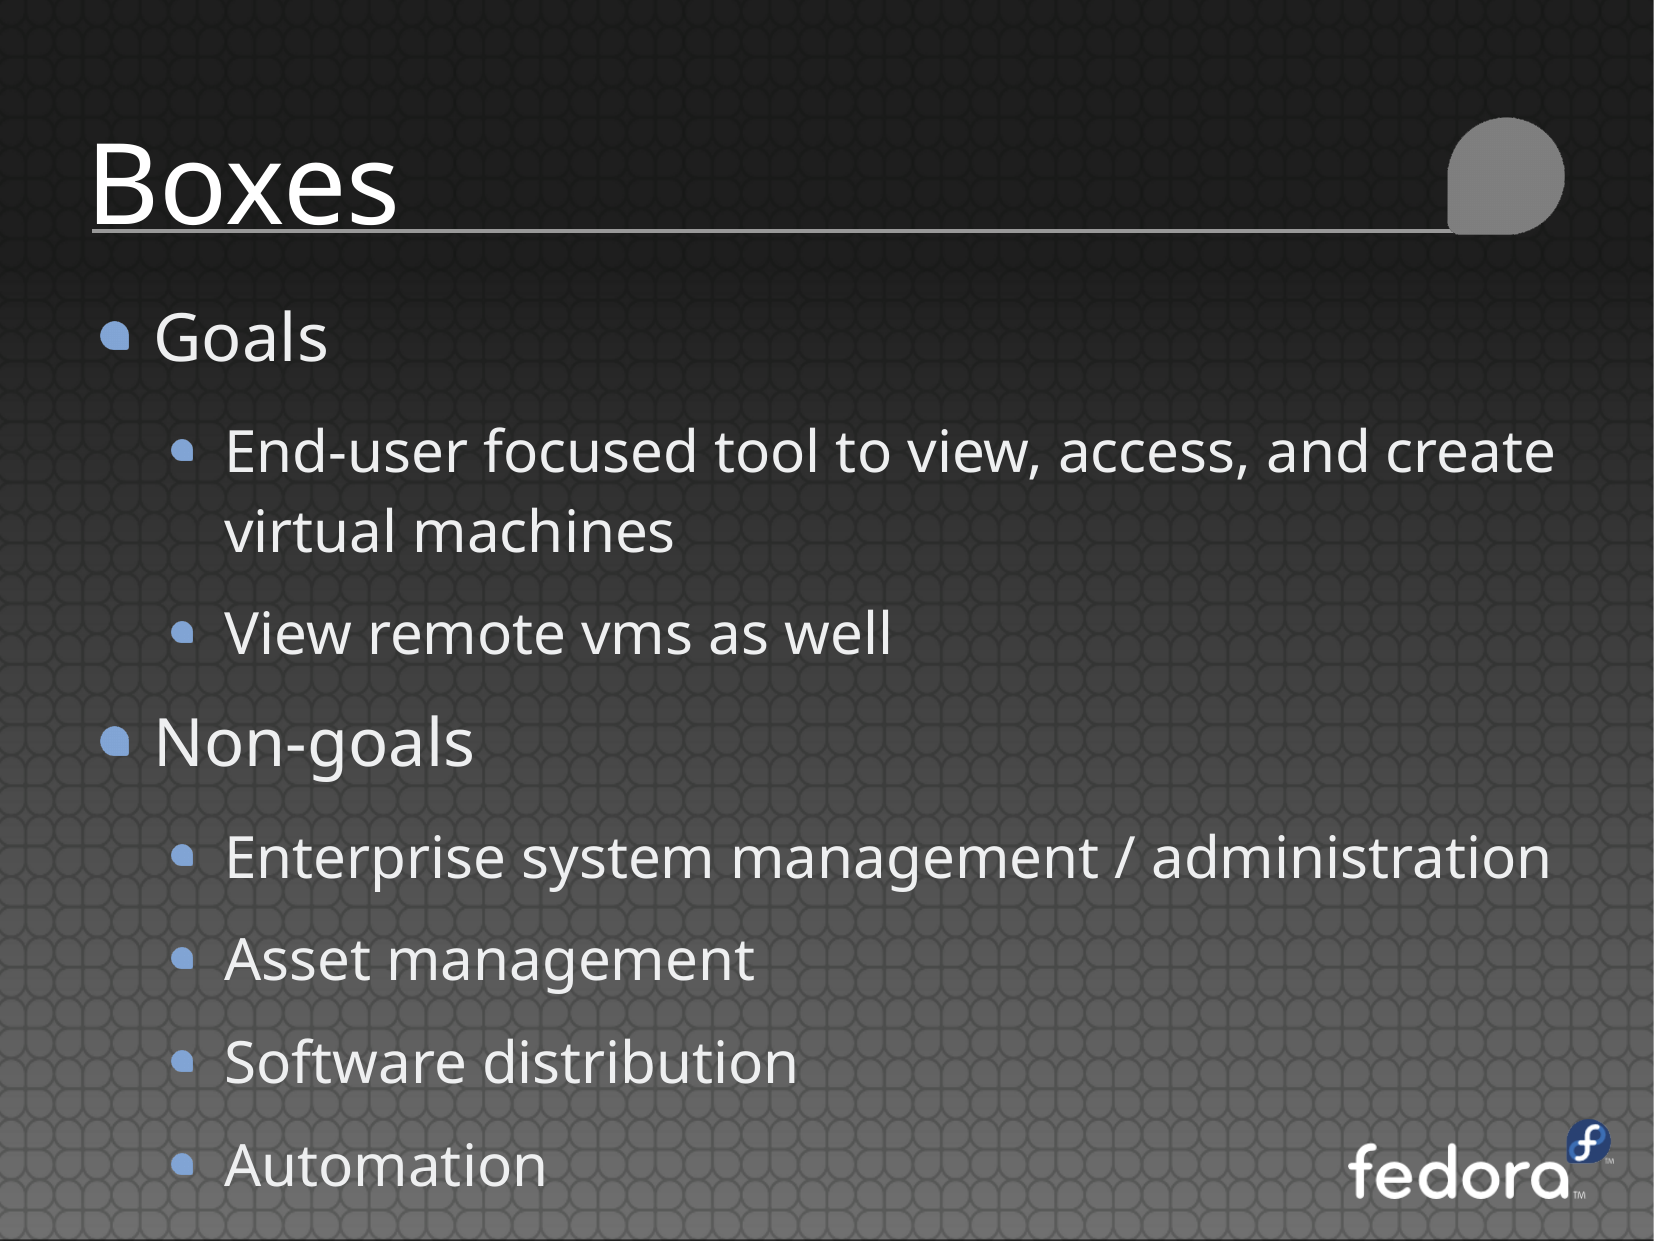

# Boxes
Goals
End-user focused tool to view, access, and create virtual machines
View remote vms as well
Non-goals
Enterprise system management / administration
Asset management
Software distribution
Automation